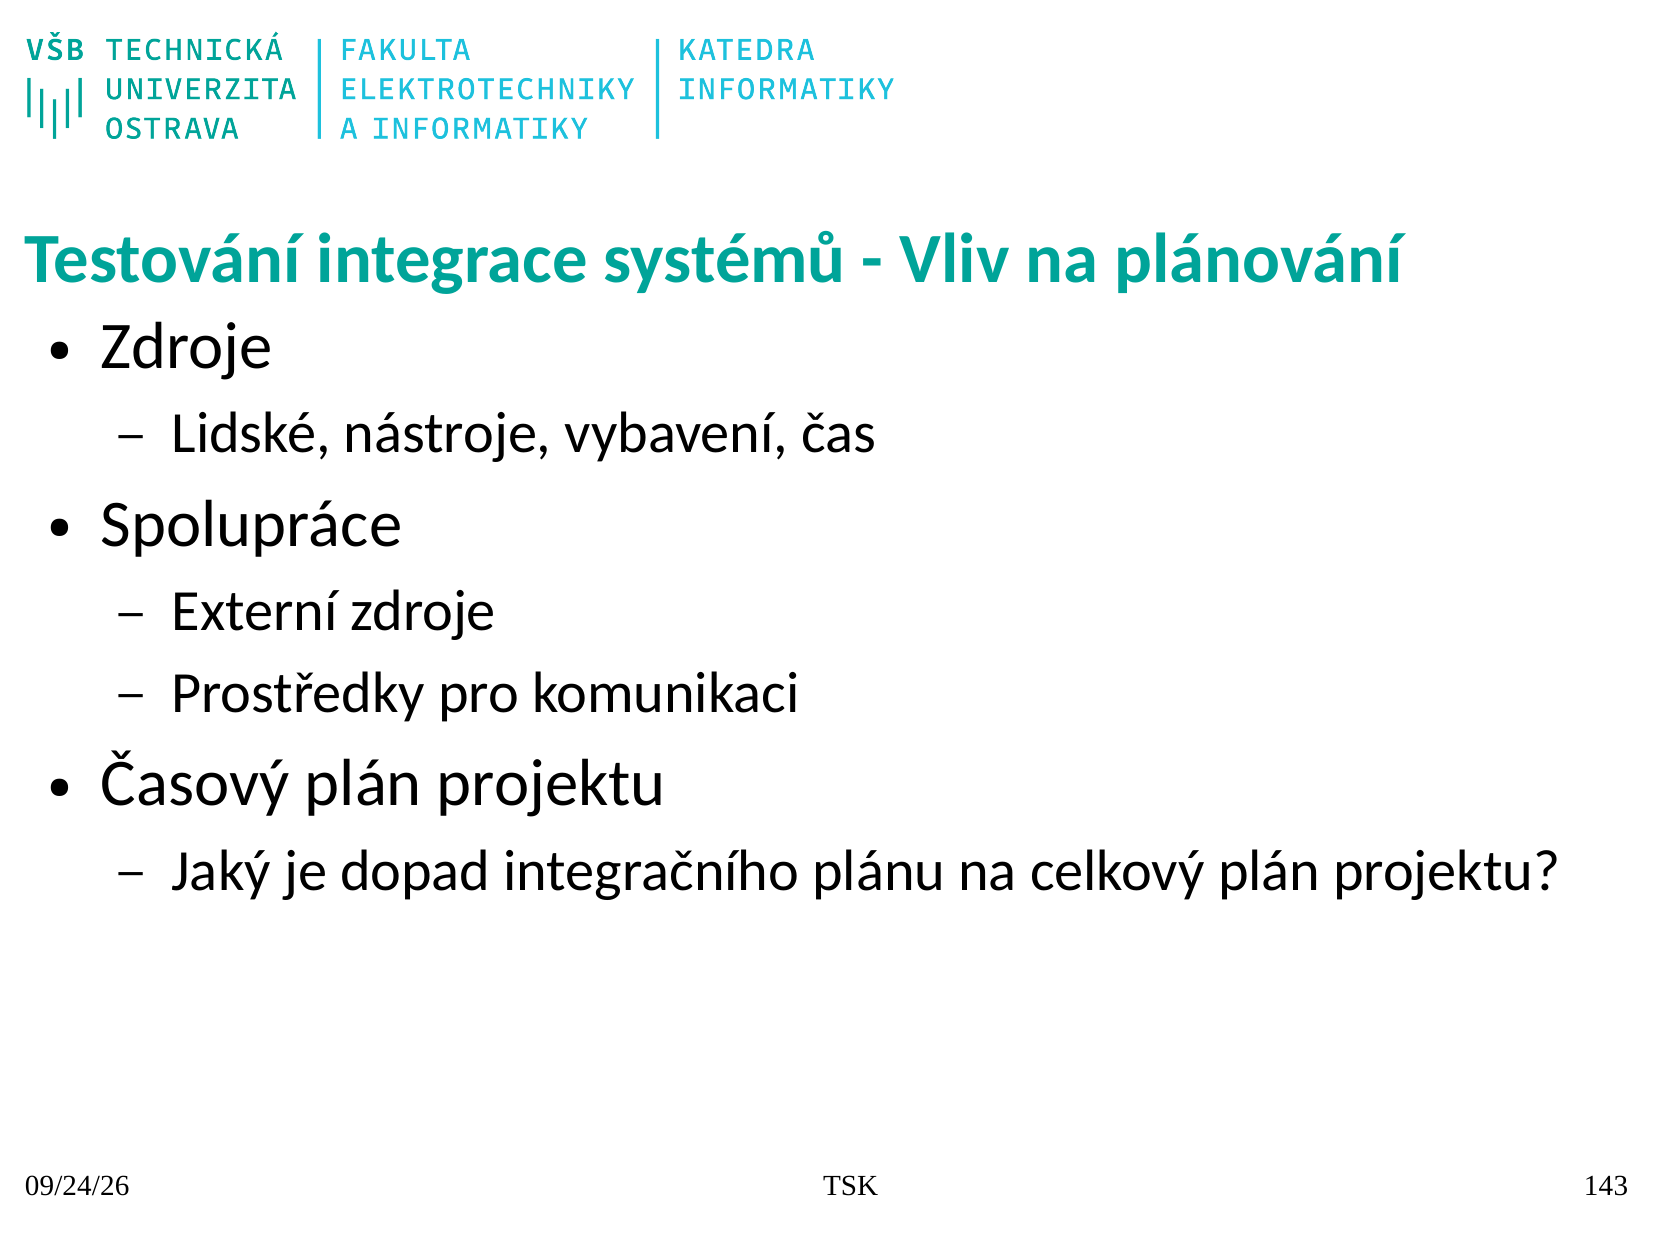

# Testování integrace systémů - Vliv na plánování
Zdroje
Lidské, nástroje, vybavení, čas
Spolupráce
Externí zdroje
Prostředky pro komunikaci
Časový plán projektu
Jaký je dopad integračního plánu na celkový plán projektu?
TSK
143